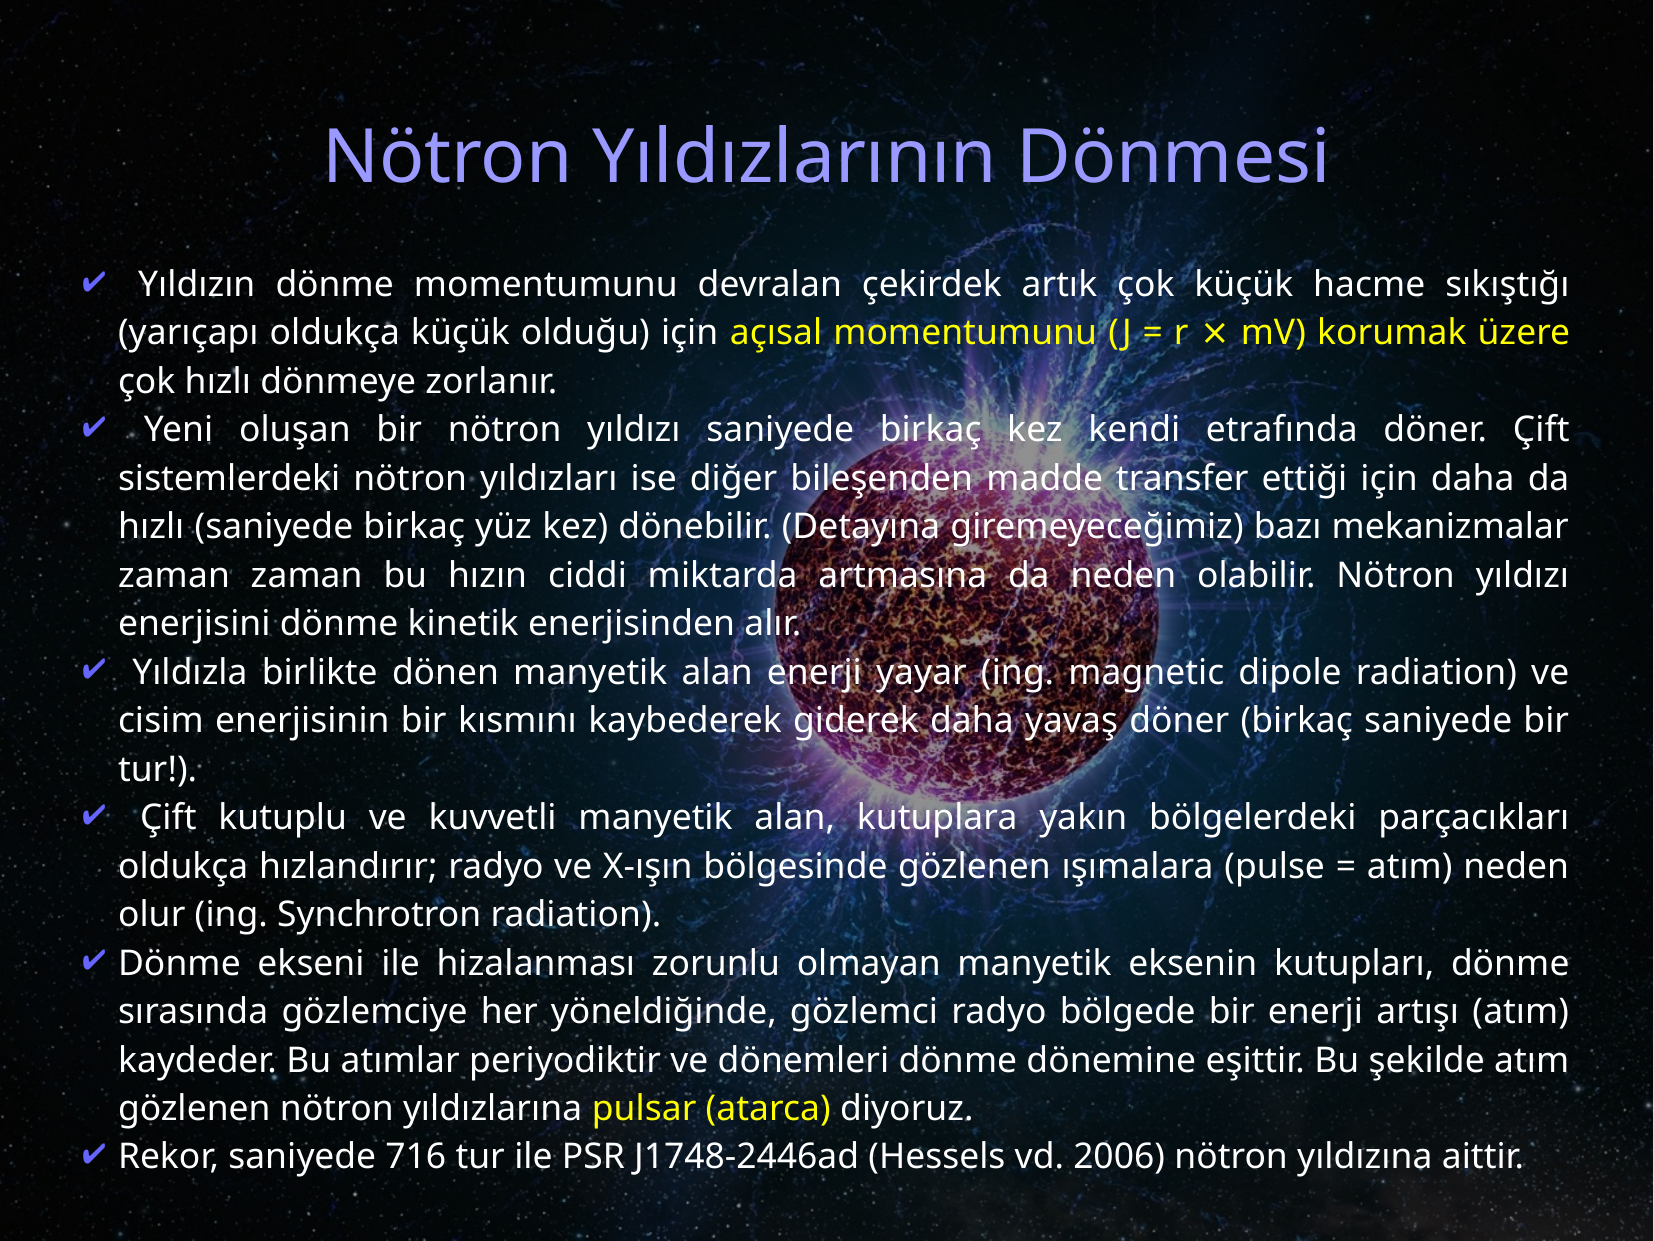

# Nötron Yıldızlarının Dönmesi
 Yıldızın dönme momentumunu devralan çekirdek artık çok küçük hacme sıkıştığı (yarıçapı oldukça küçük olduğu) için açısal momentumunu (J = r × mV) korumak üzere çok hızlı dönmeye zorlanır.
 Yeni oluşan bir nötron yıldızı saniyede birkaç kez kendi etrafında döner. Çift sistemlerdeki nötron yıldızları ise diğer bileşenden madde transfer ettiği için daha da hızlı (saniyede birkaç yüz kez) dönebilir. (Detayına giremeyeceğimiz) bazı mekanizmalar zaman zaman bu hızın ciddi miktarda artmasına da neden olabilir. Nötron yıldızı enerjisini dönme kinetik enerjisinden alır.
 Yıldızla birlikte dönen manyetik alan enerji yayar (ing. magnetic dipole radiation) ve cisim enerjisinin bir kısmını kaybederek giderek daha yavaş döner (birkaç saniyede bir tur!).
 Çift kutuplu ve kuvvetli manyetik alan, kutuplara yakın bölgelerdeki parçacıkları oldukça hızlandırır; radyo ve X-ışın bölgesinde gözlenen ışımalara (pulse = atım) neden olur (ing. Synchrotron radiation).
Dönme ekseni ile hizalanması zorunlu olmayan manyetik eksenin kutupları, dönme sırasında gözlemciye her yöneldiğinde, gözlemci radyo bölgede bir enerji artışı (atım) kaydeder. Bu atımlar periyodiktir ve dönemleri dönme dönemine eşittir. Bu şekilde atım gözlenen nötron yıldızlarına pulsar (atarca) diyoruz.
Rekor, saniyede 716 tur ile PSR J1748-2446ad (Hessels vd. 2006) nötron yıldızına aittir.